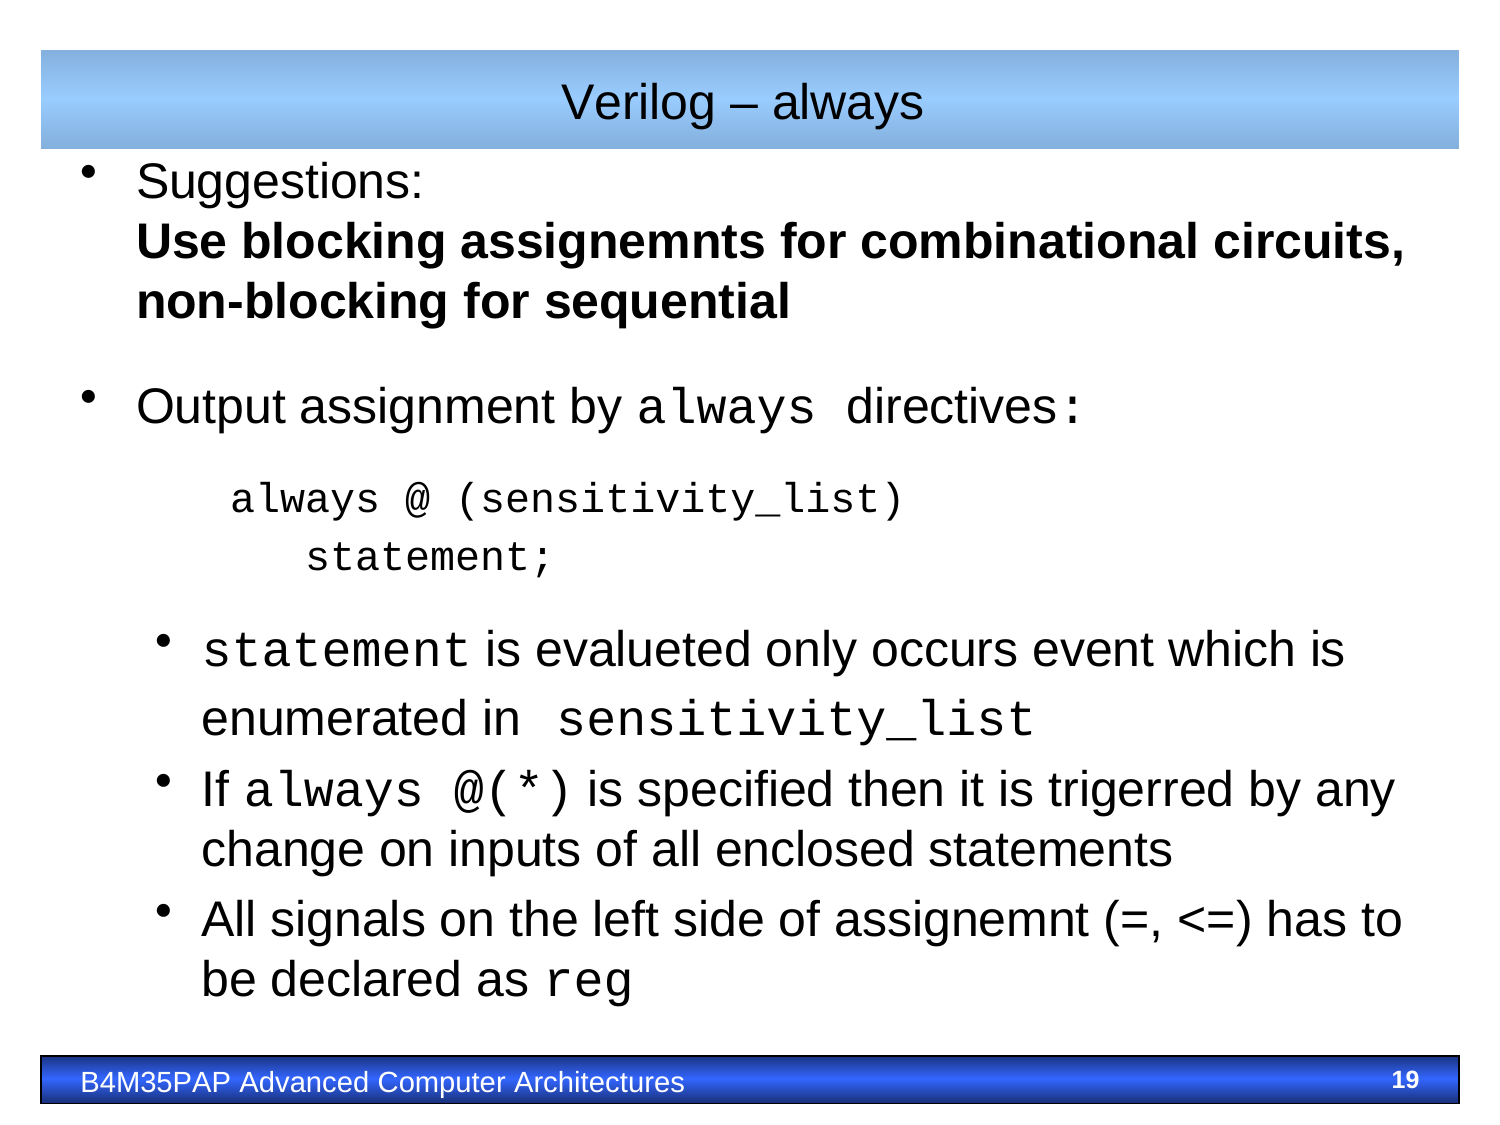

# Verilog – always
Suggestions:
Use blocking assignemnts for combinational circuits, non-blocking for sequential
Output assignment by always directives:
always @ (sensitivity_list)
 statement;
statement is evalueted only occurs event which is enumerated in sensitivity_list
If always @(*) is specified then it is trigerred by any change on inputs of all enclosed statements
All signals on the left side of assignemnt (=, <=) has to be declared as reg